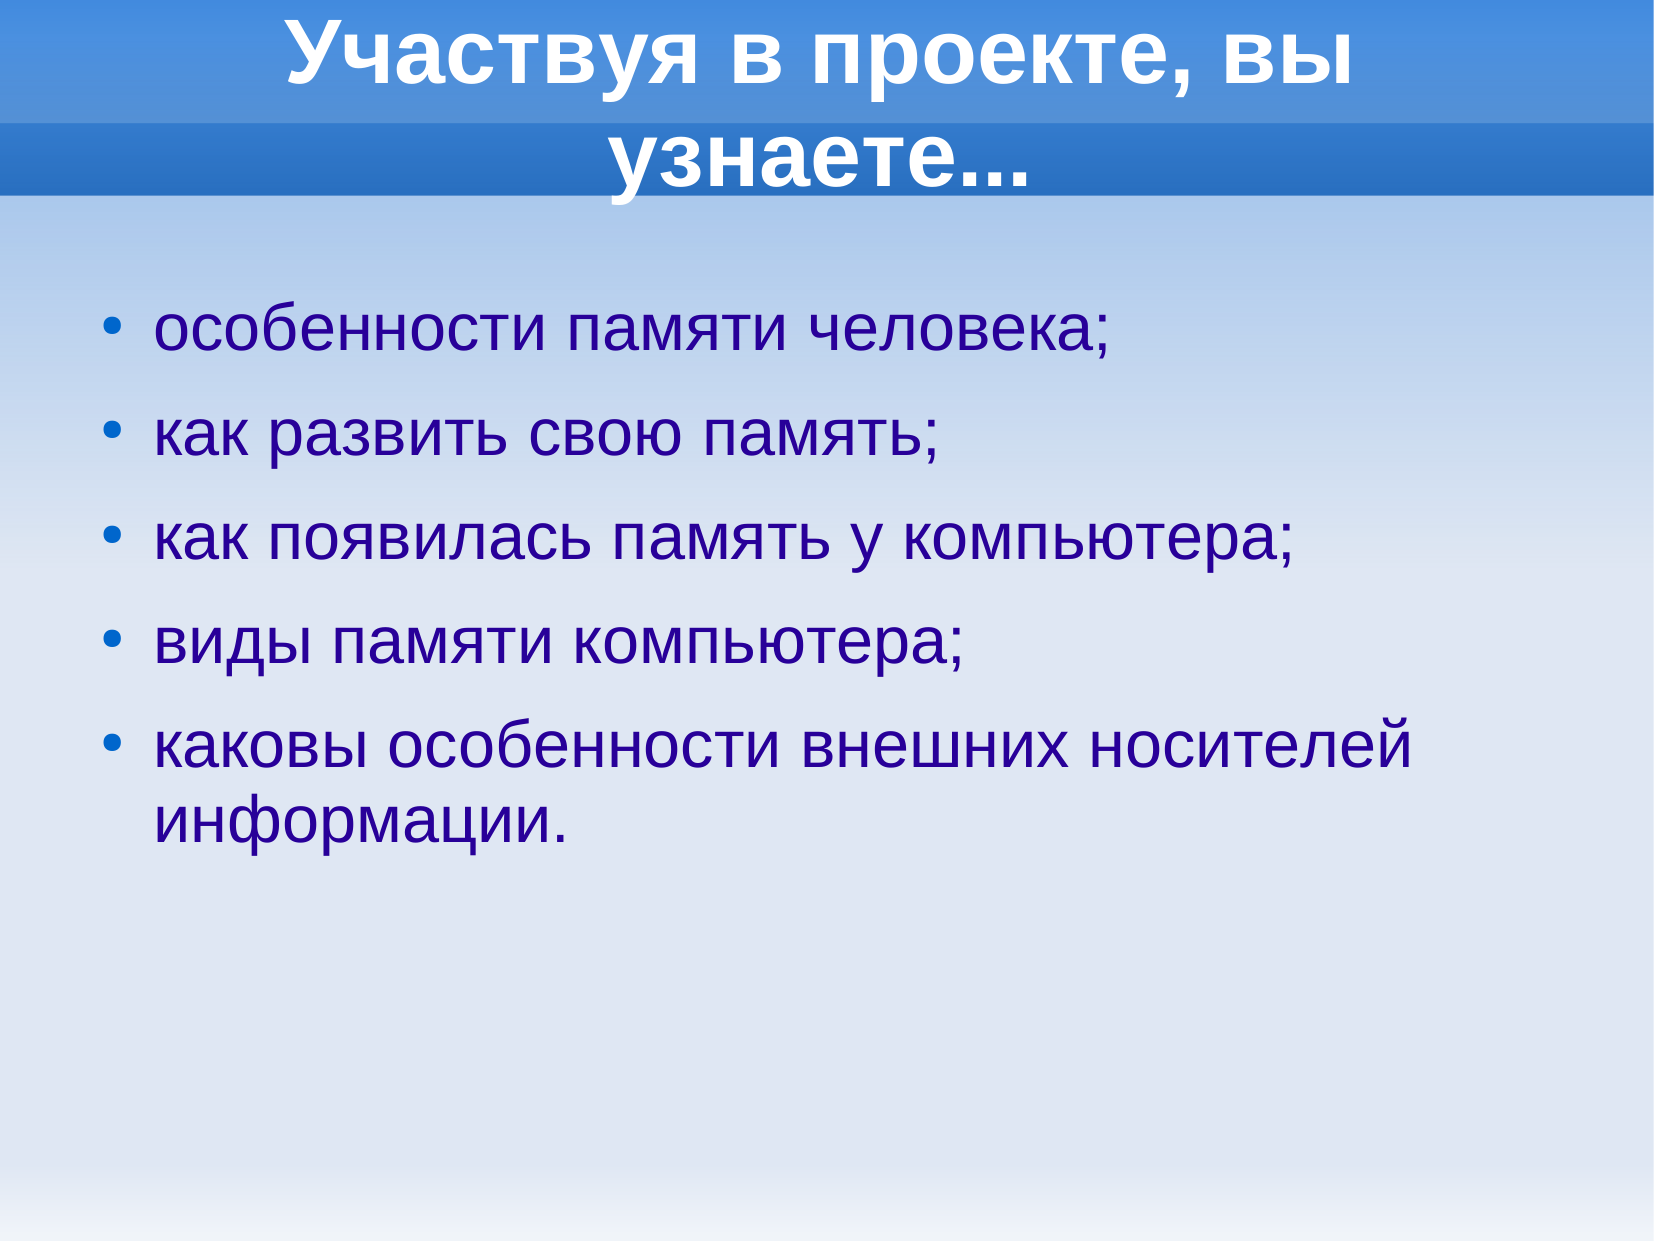

# Участвуя в проекте, вы узнаете...
особенности памяти человека;
как развить свою память;
как появилась память у компьютера;
виды памяти компьютера;
каковы особенности внешних носителей информации.